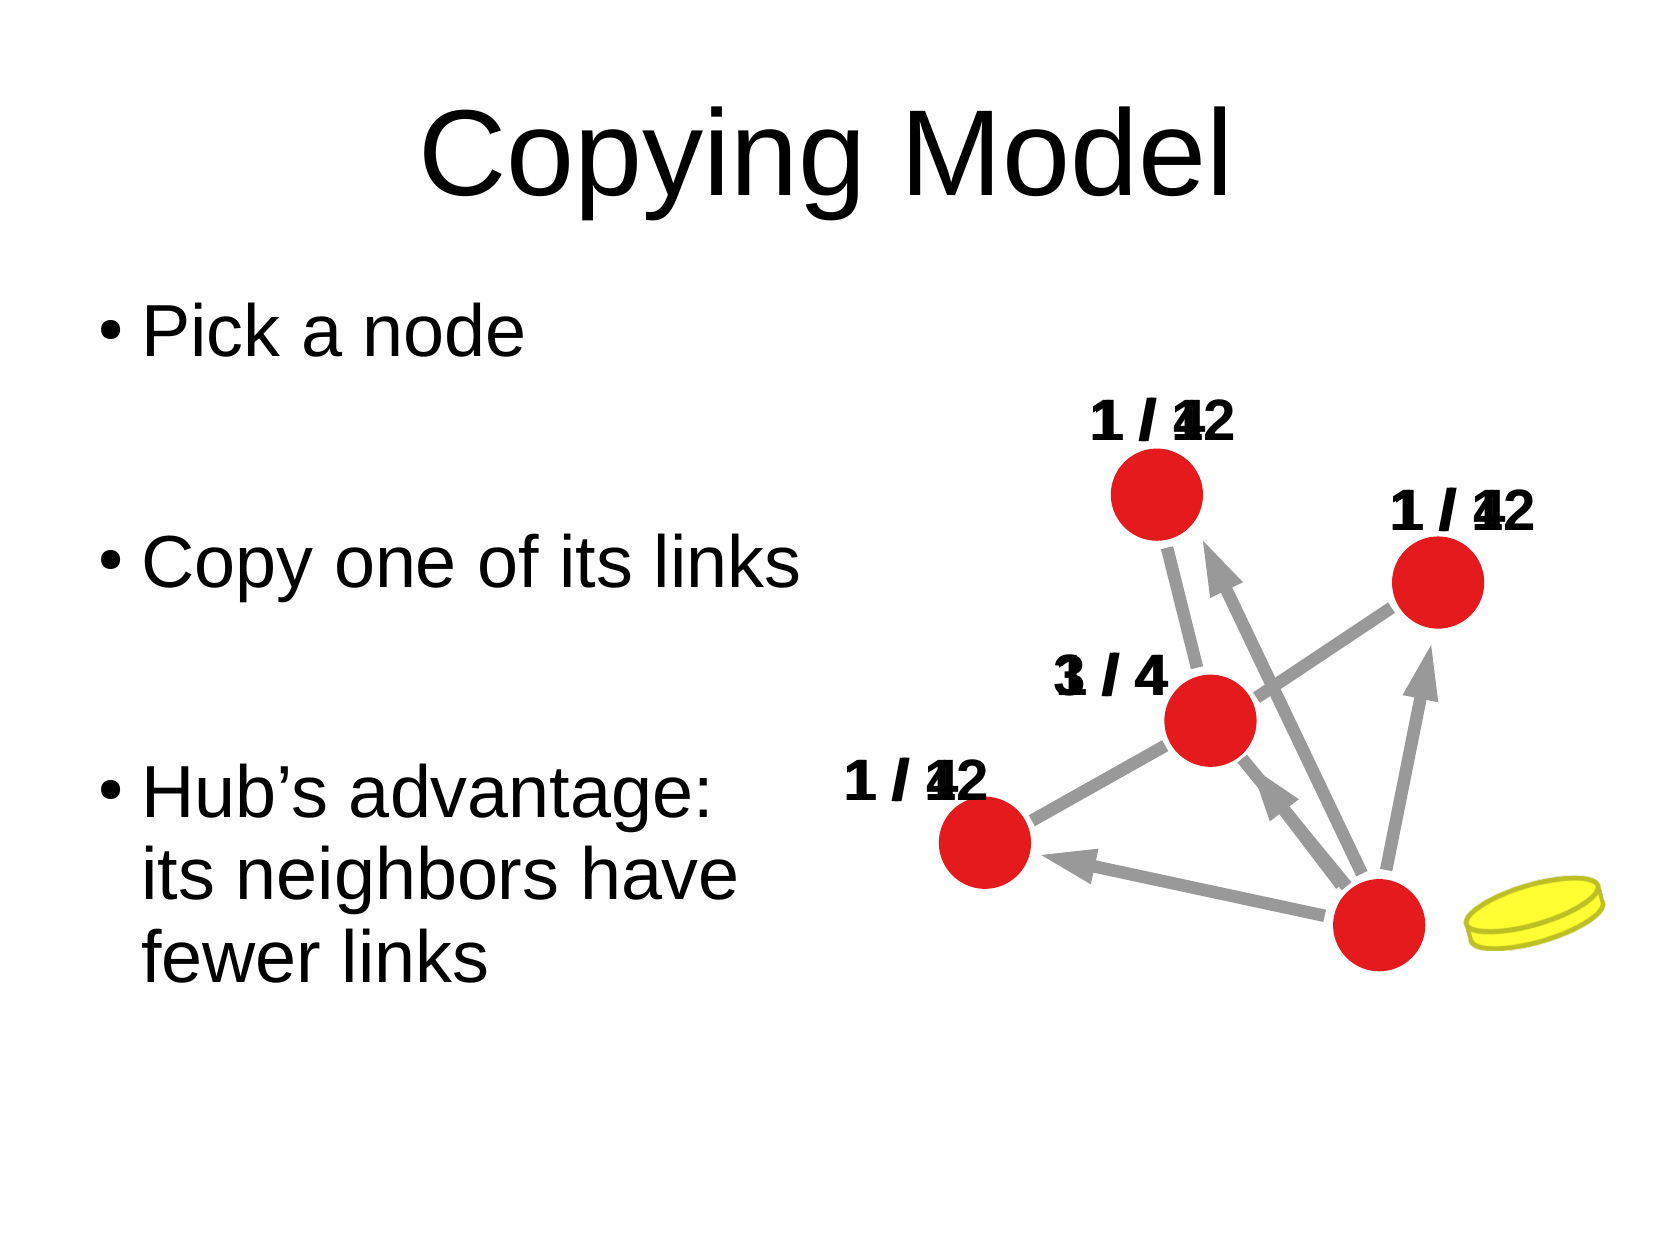

# Copying Model
Pick a node
Copy one of its links
Hub’s advantage: its neighbors have fewer links
1 / 12
1 / 12
3 / 4
1 / 12
1 / 4
1 / 4
1 / 4
1 / 4